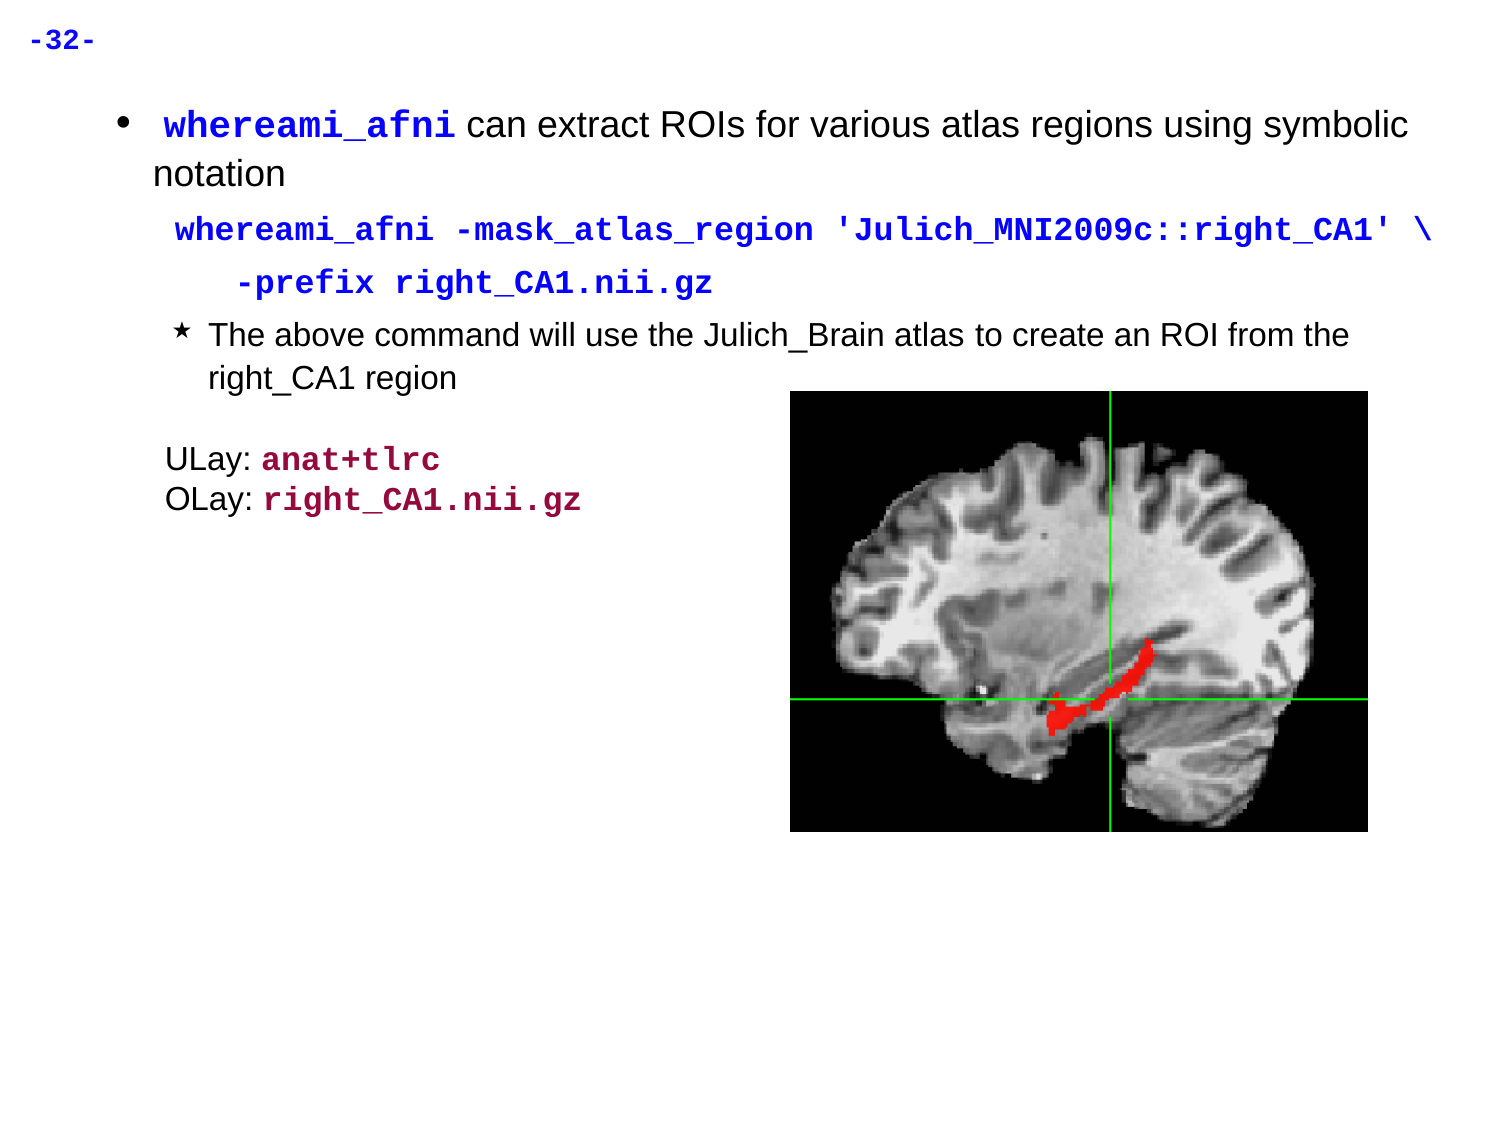

whereami_afni can extract ROIs for various atlas regions using symbolic notation
 whereami_afni -mask_atlas_region 'Julich_MNI2009c::right_CA1' \
 -prefix right_CA1.nii.gz
The above command will use the Julich_Brain atlas to create an ROI from the right_CA1 region
ULay: anat+tlrc OLay: right_CA1.nii.gz